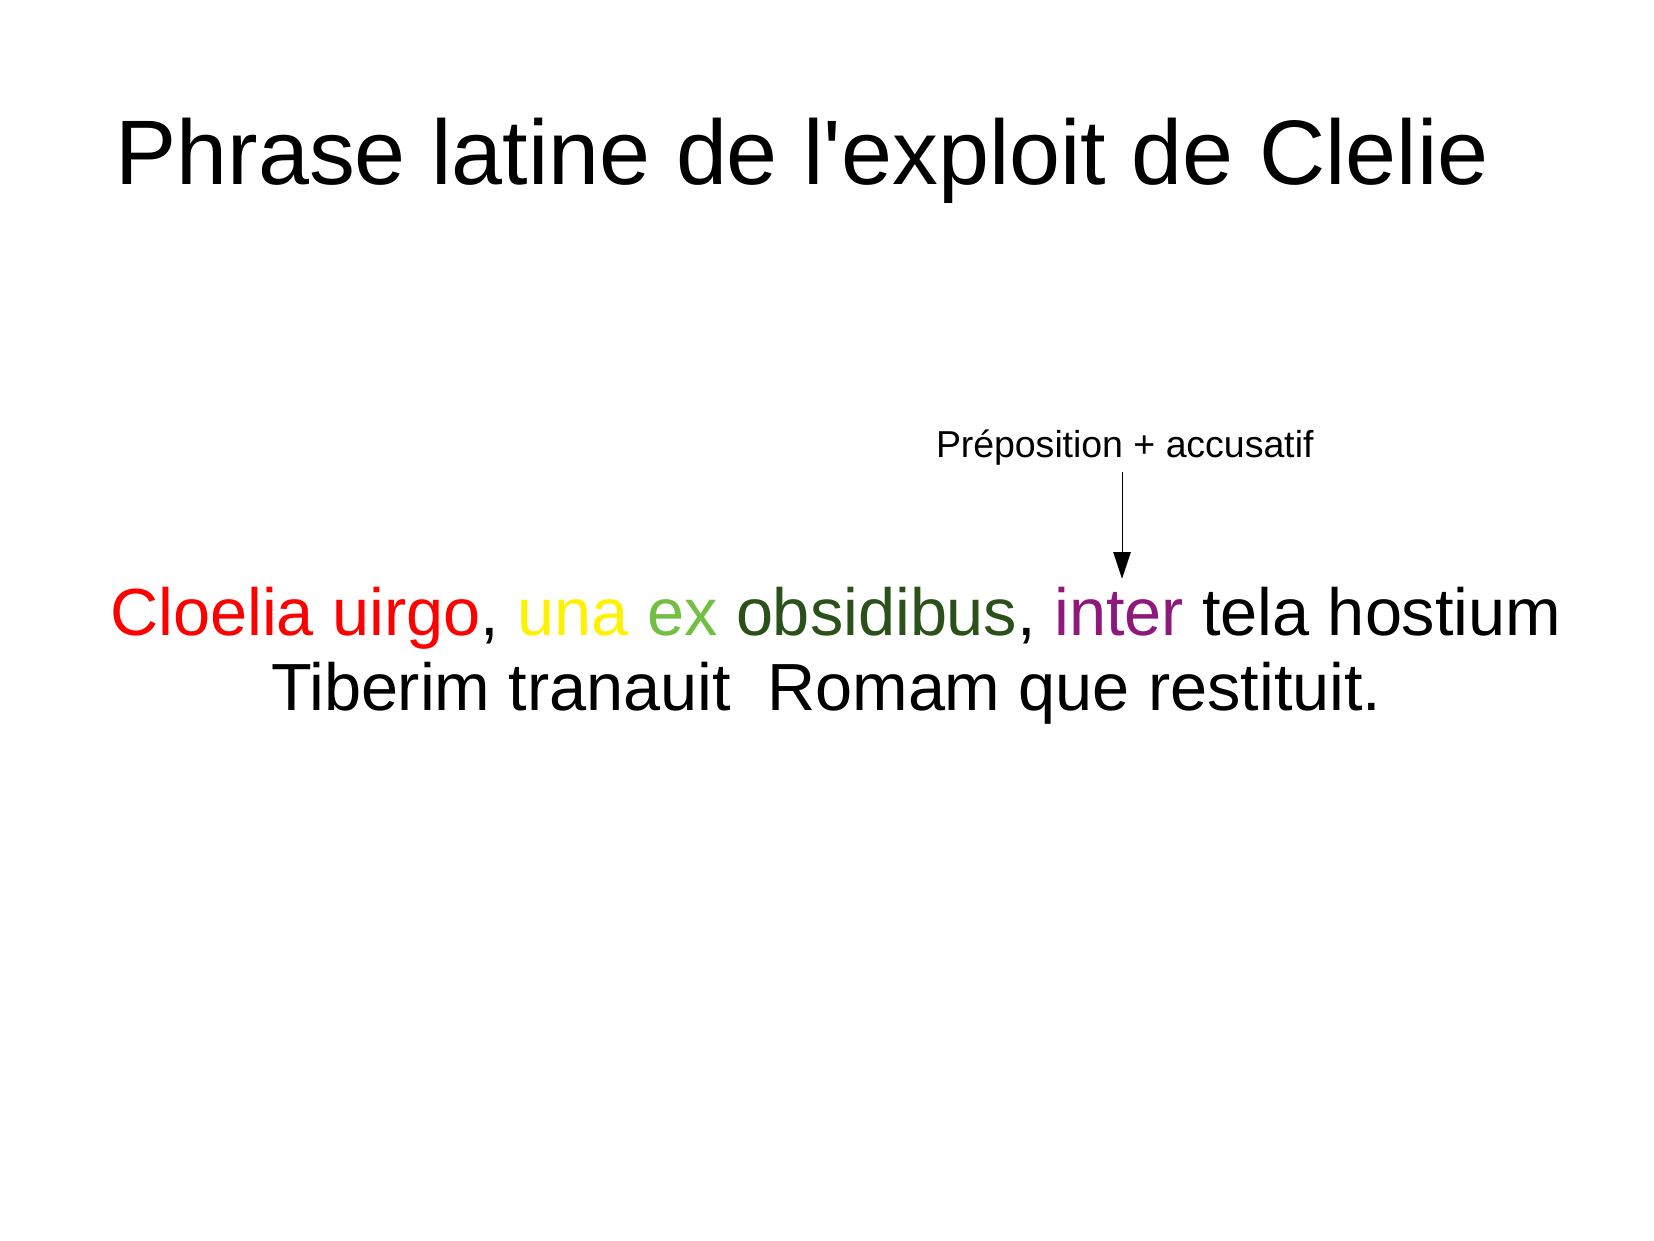

# Phrase latine de l'exploit de Clelie
 Cloelia uirgo, una ex obsidibus, inter tela hostium Tiberim tranauit Romam que restituit.
Préposition + accusatif